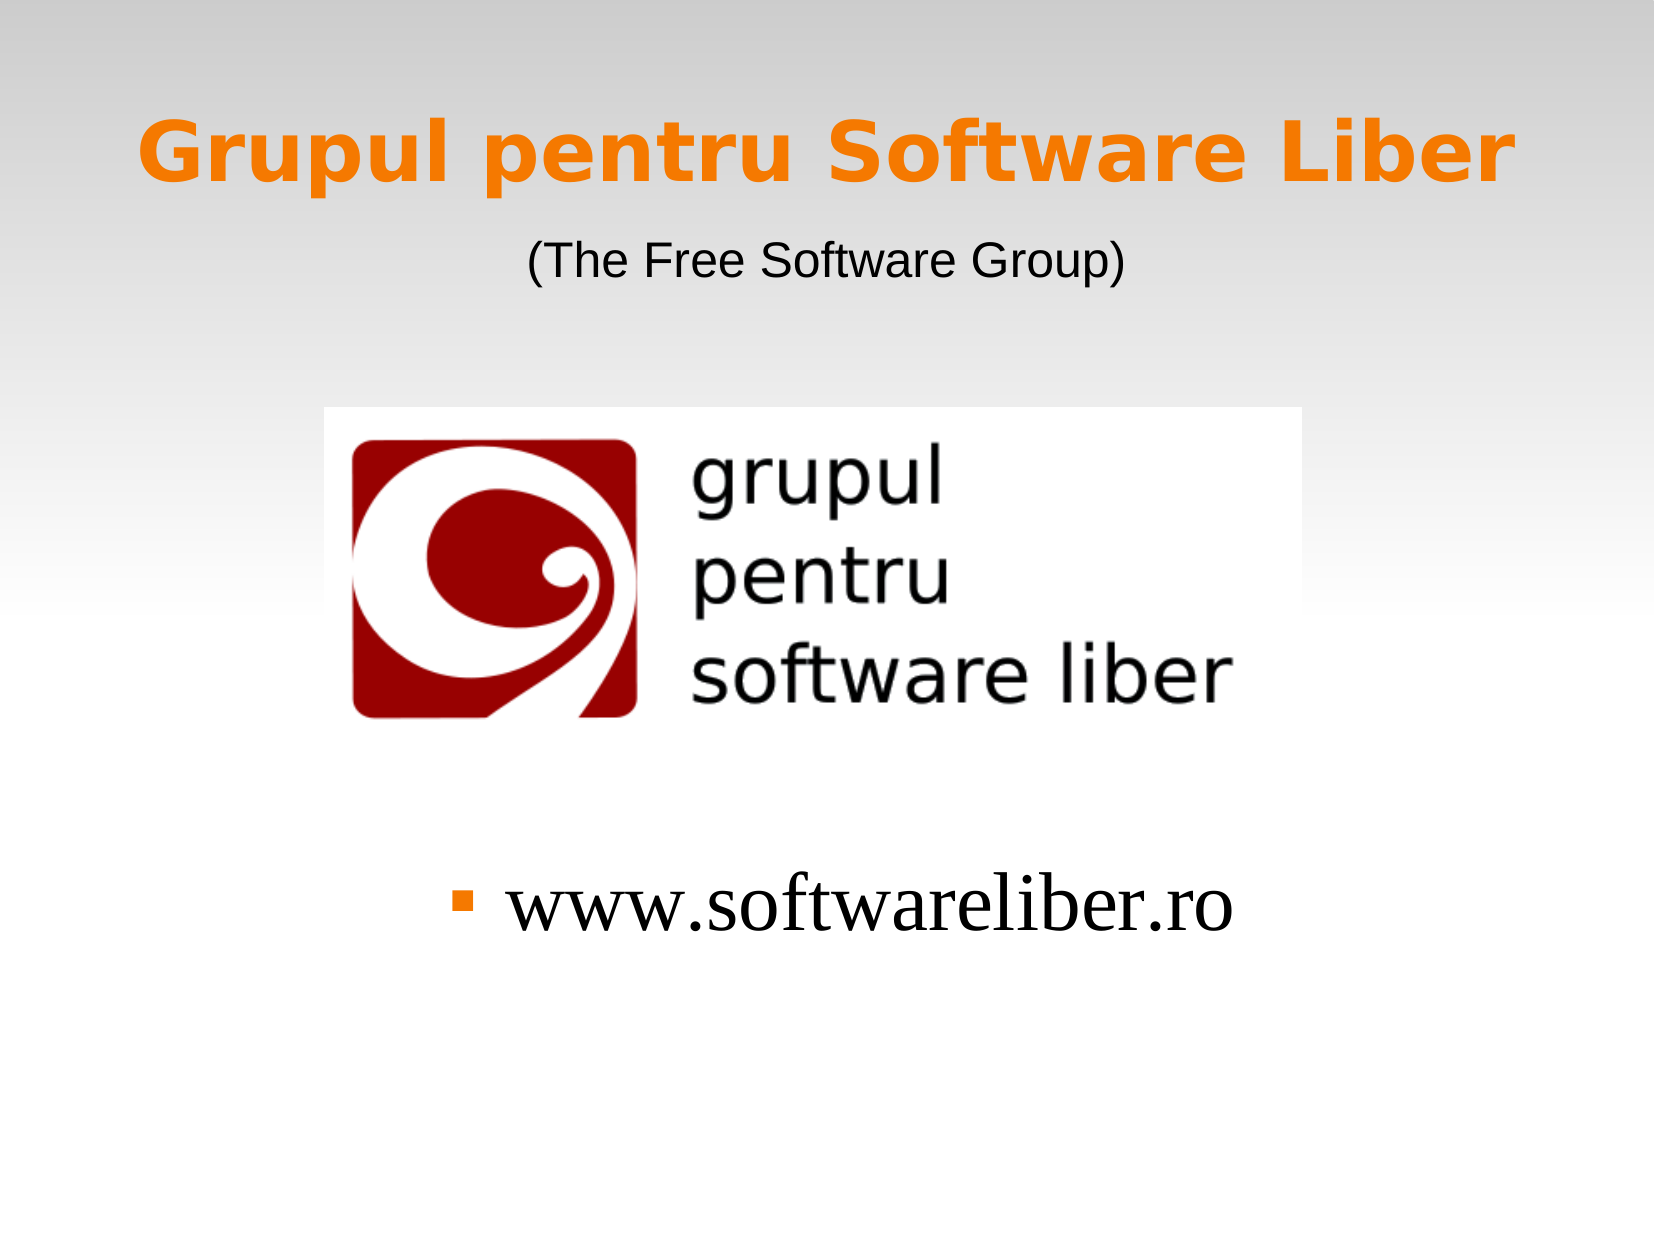

# Grupul pentru Software Liber
(The Free Software Group)
www.softwareliber.ro